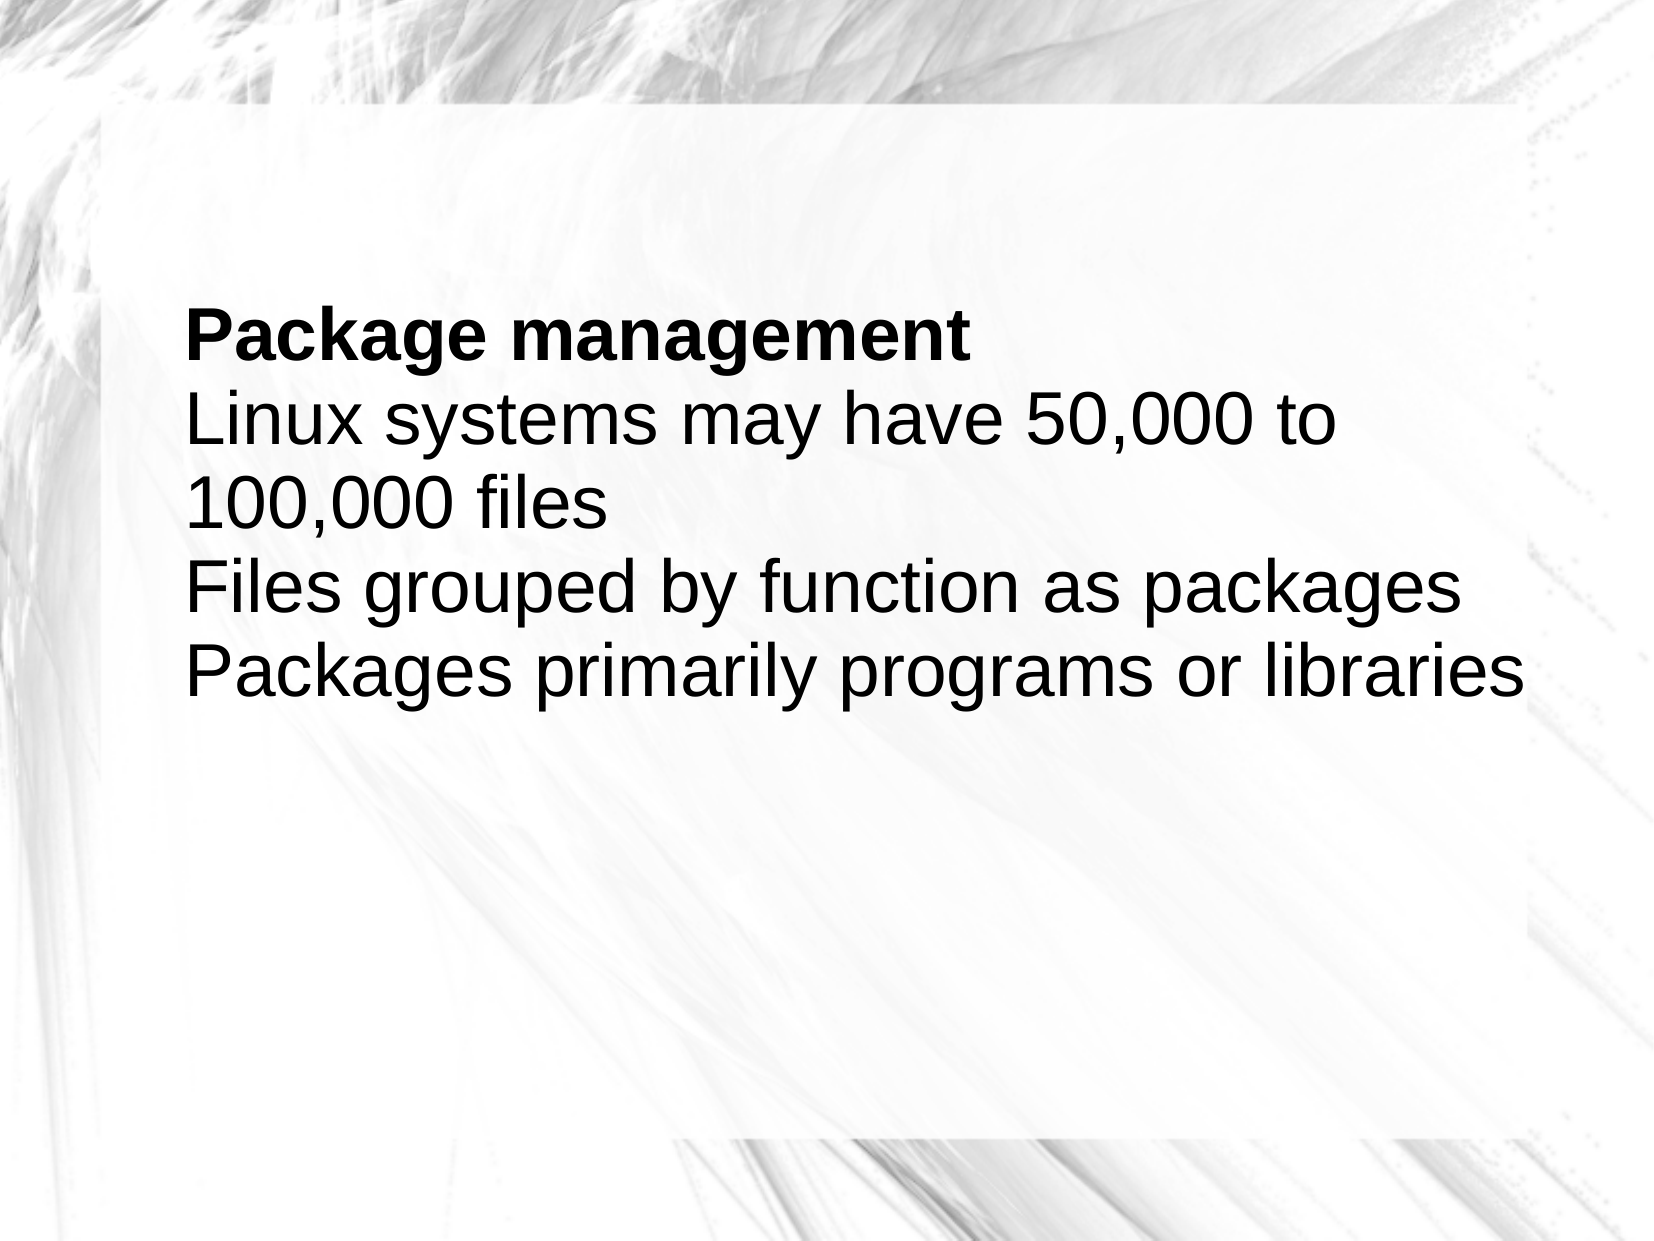

Package management
Linux systems may have 50,000 to
100,000 files
Files grouped by function as packages
Packages primarily programs or libraries